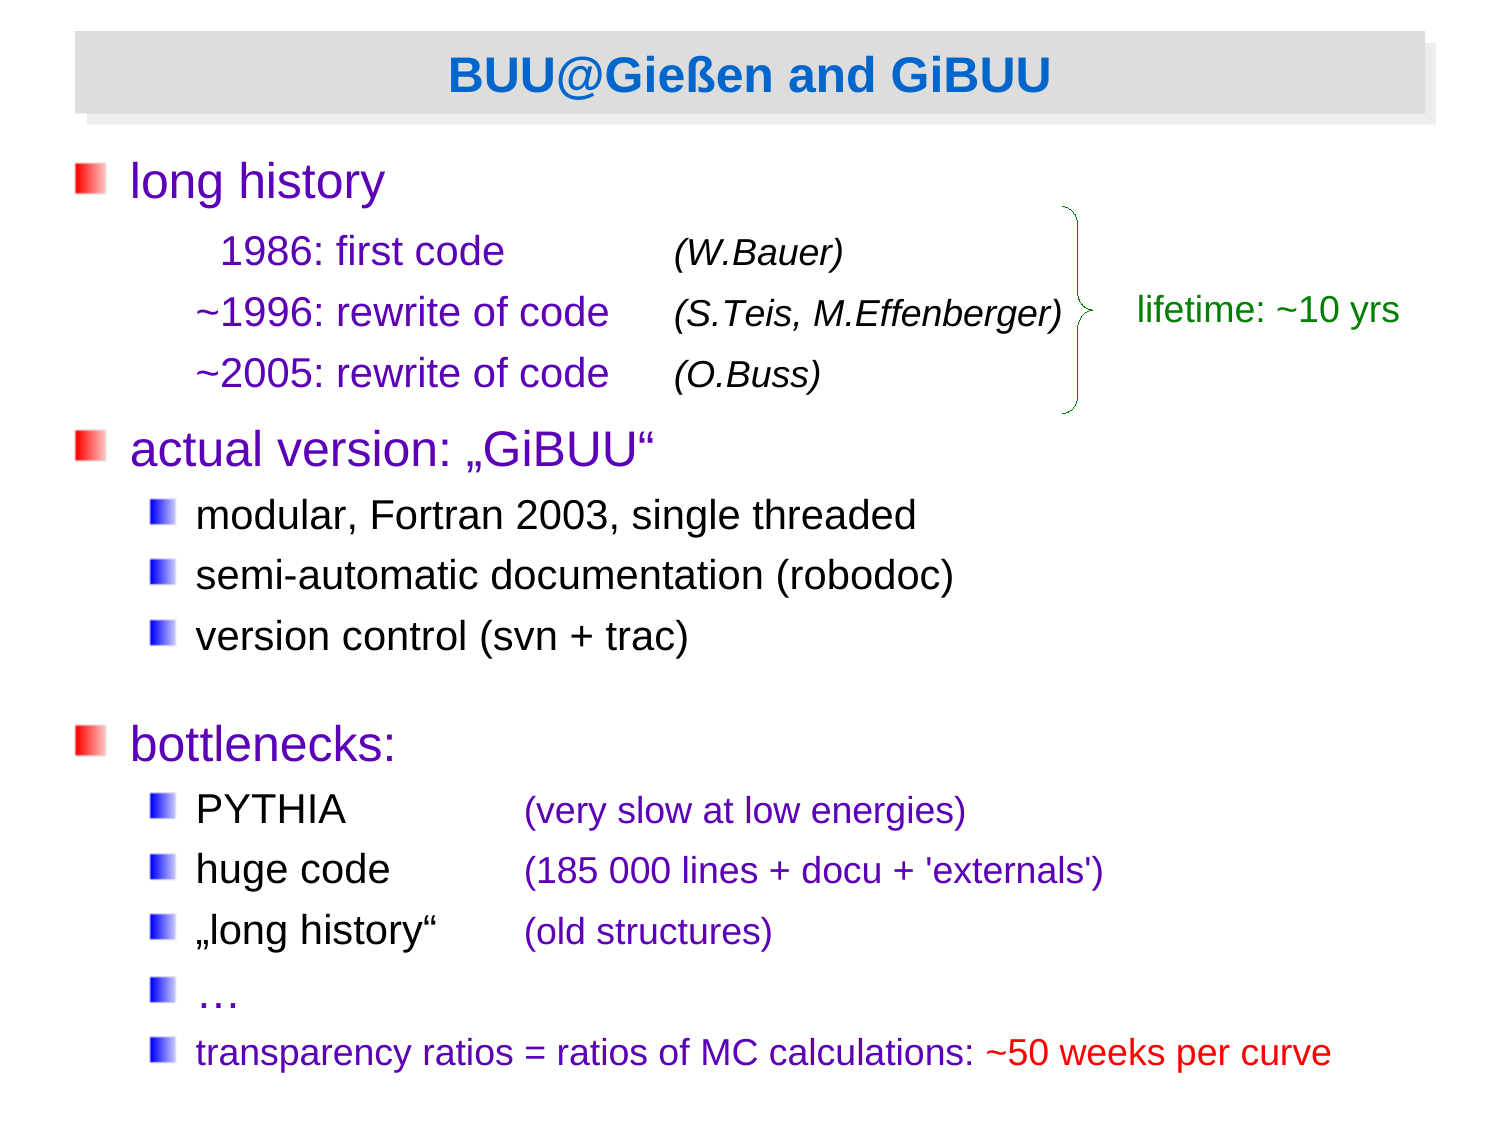

BUU@Gießen and GiBUU
# long history
 1986: first code		(W.Bauer)
~1996: rewrite of code	(S.Teis, M.Effenberger)
~2005: rewrite of code	(O.Buss)
actual version: „GiBUU“
modular, Fortran 2003, single threaded
semi-automatic documentation (robodoc)
version control (svn + trac)
bottlenecks:
PYTHIA		(very slow at low energies)
huge code 	(185 000 lines + docu + 'externals')
„long history“	(old structures)
…
transparency ratios = ratios of MC calculations: ~50 weeks per curve
lifetime: ~10 yrs